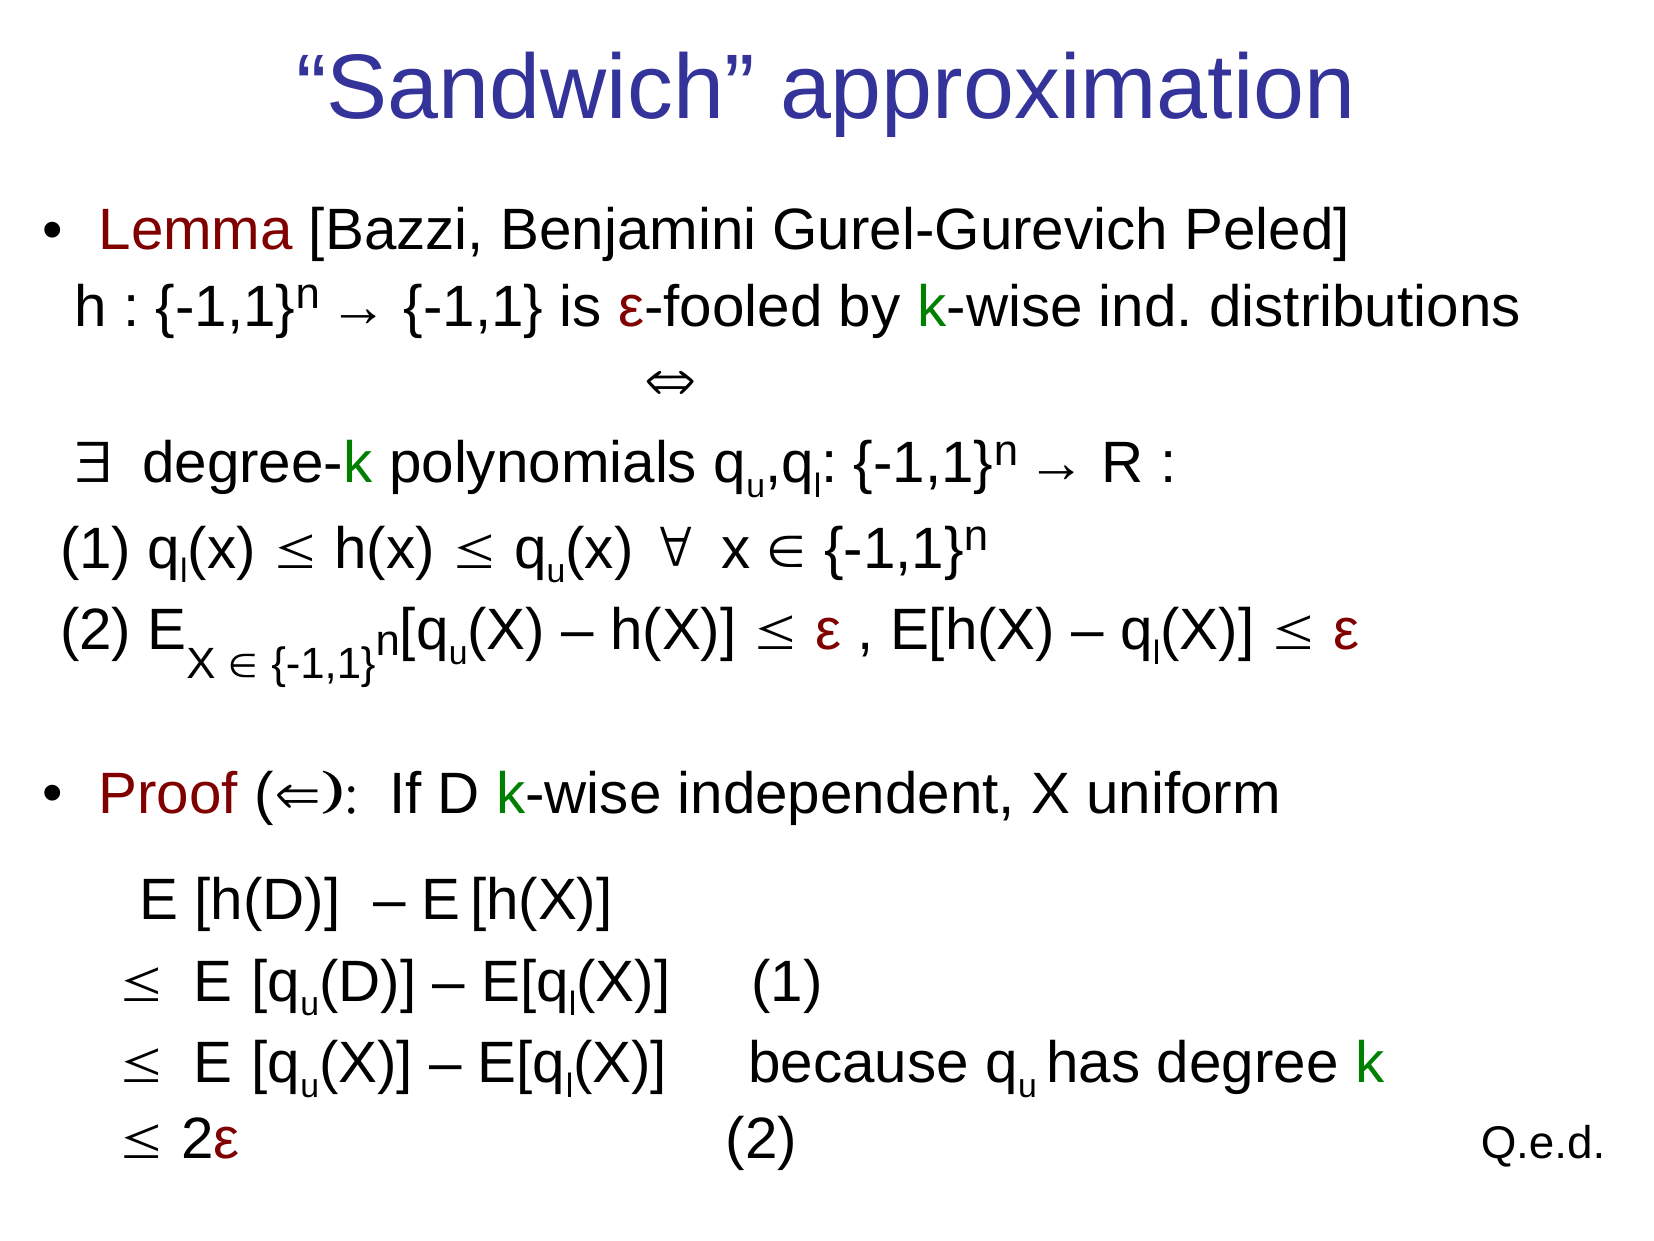

“Sandwich” approximation
# Lemma [Bazzi, Benjamini Gurel-Gurevich Peled]
 h : {-1,1}n → {-1,1} is ε-fooled by k-wise ind. distributions
 
  degree-k polynomials qu,ql: {-1,1}n → R :
(1) ql(x)  h(x)  qu(x)  x  {-1,1}n
(2) EX  {-1,1}n[qu(X) – h(X)]  ε , E[h(X) – ql(X)]  ε
Proof (): If D k-wise independent, X uniform
 E [h(D)] – E [h(X)]
  E [qu(D)] – E[ql(X)] (1)
  E [qu(X)] – E[ql(X)] because qu has degree k
  2ε (2) Q.e.d.